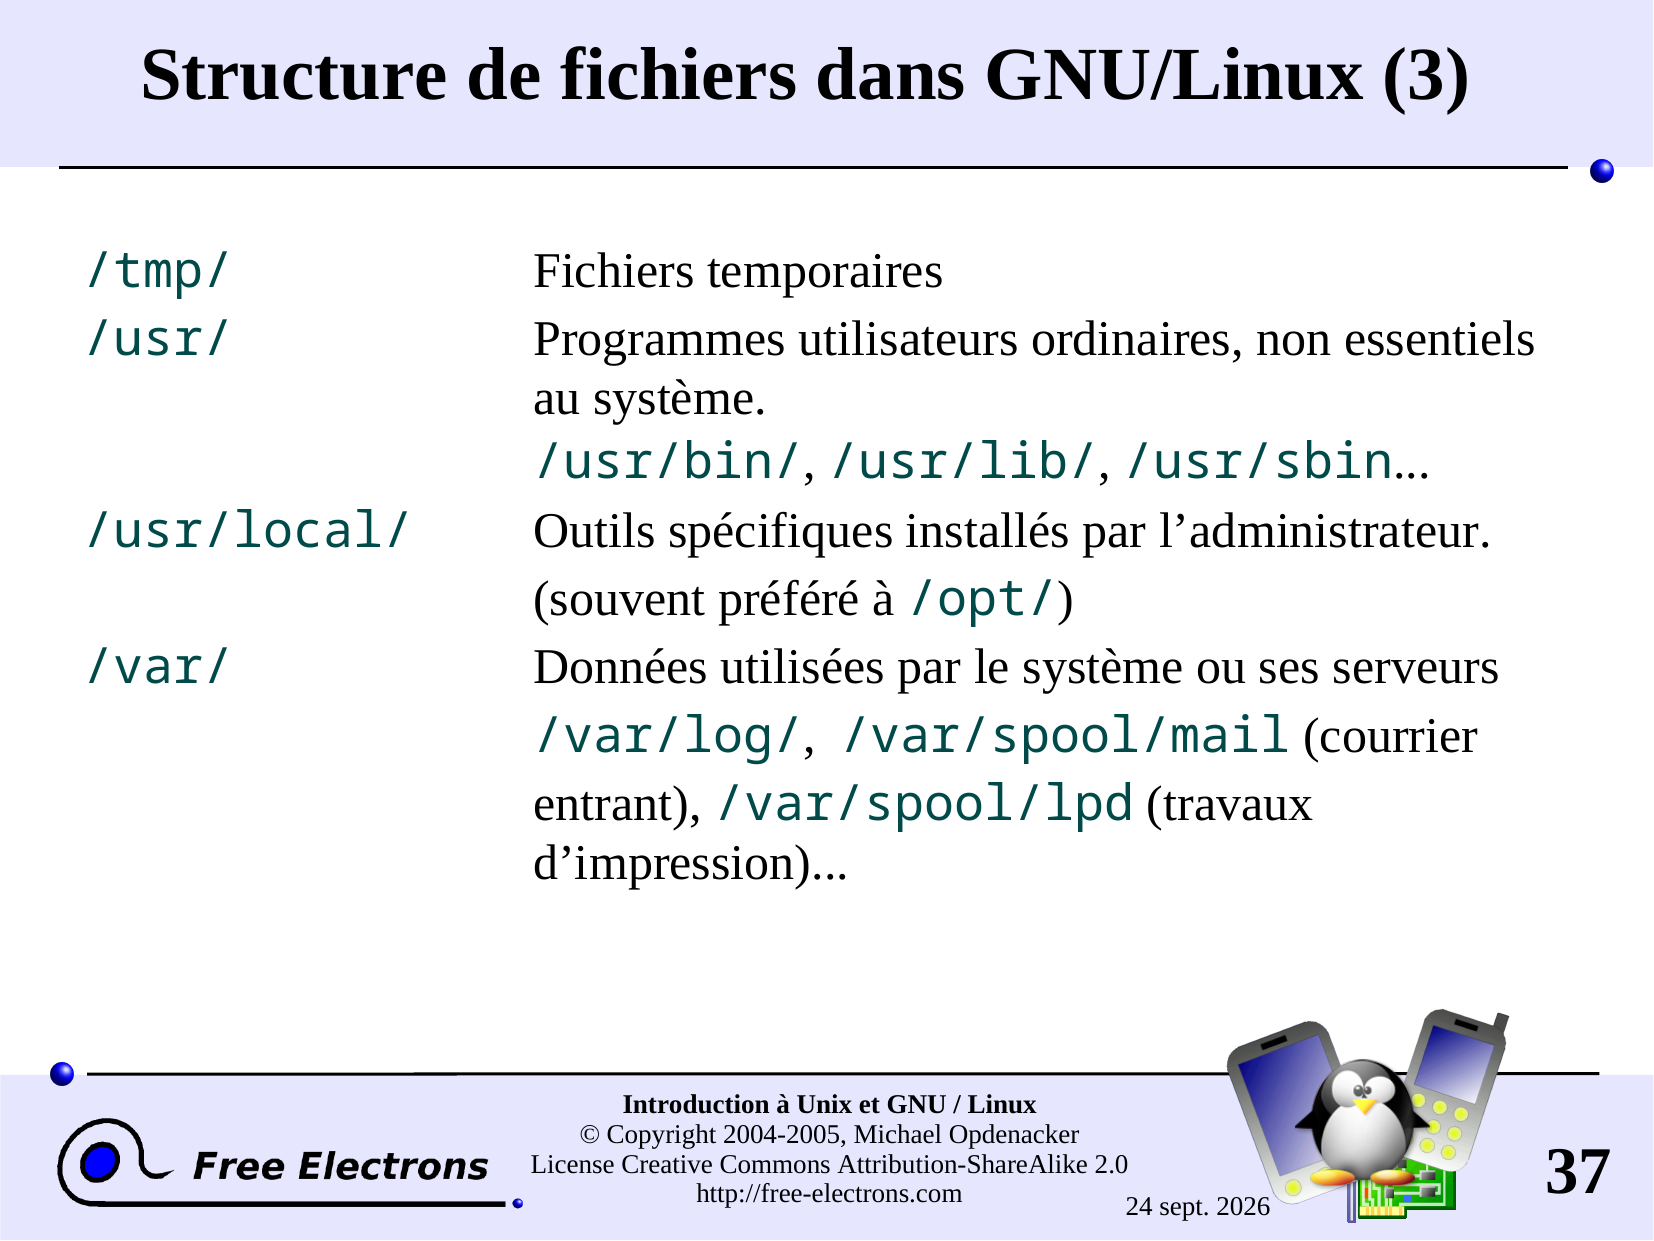

# Structure de fichiers dans GNU/Linux (3)
/tmp/				Fichiers temporaires
/usr/				Programmes utilisateurs ordinaires, non essentiels
						au système.
						/usr/bin/, /usr/lib/, /usr/sbin...
/usr/local/		Outils spécifiques installés par l’administrateur.
						(souvent préféré à /opt/)
/var/				Données utilisées par le système ou ses serveurs
						/var/log/, /var/spool/mail (courrier
						entrant), /var/spool/lpd (travaux
						d’impression)...